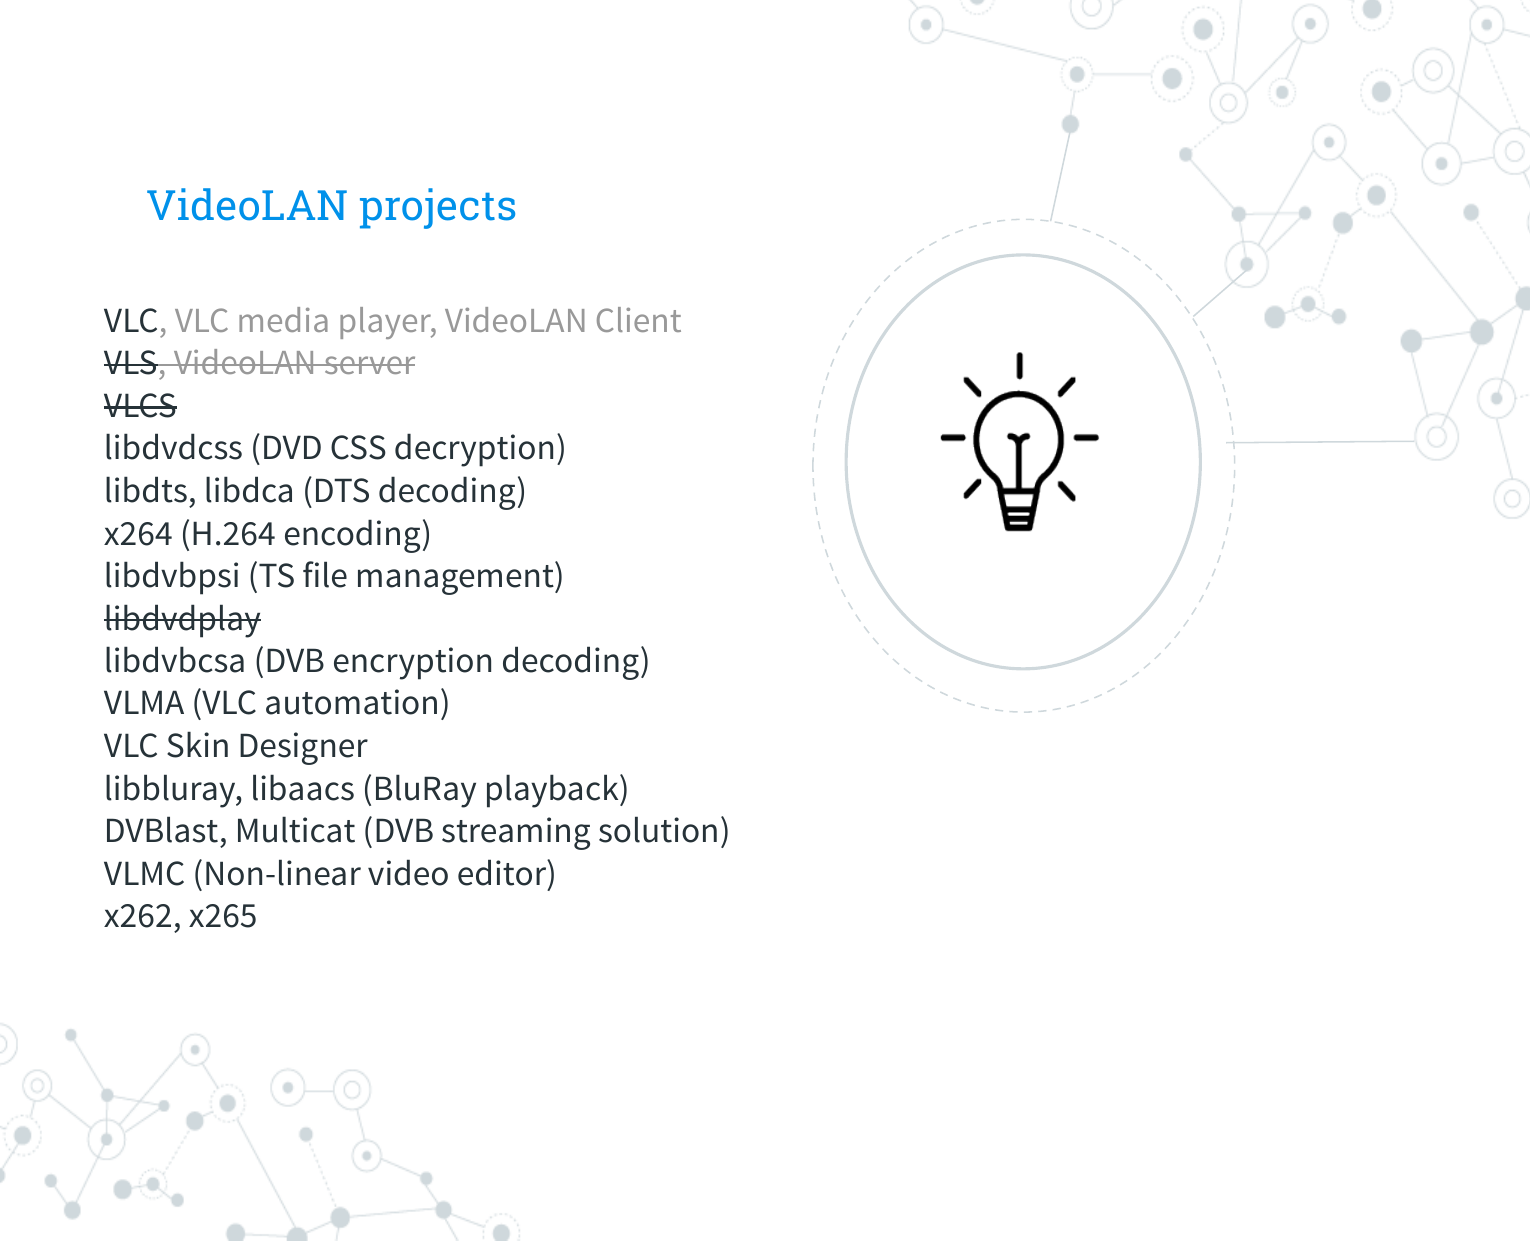

VideoLAN projects
# VLC, VLC media player, VideoLAN Client
VLS, VideoLAN server
VLCS
libdvdcss (DVD CSS decryption)
libdts, libdca (DTS decoding)
x264 (H.264 encoding)
libdvbpsi (TS file management)
libdvdplay
libdvbcsa (DVB encryption decoding)
VLMA (VLC automation)
VLC Skin Designer
libbluray, libaacs (BluRay playback)
DVBlast, Multicat (DVB streaming solution)
VLMC (Non-linear video editor)
x262, x265